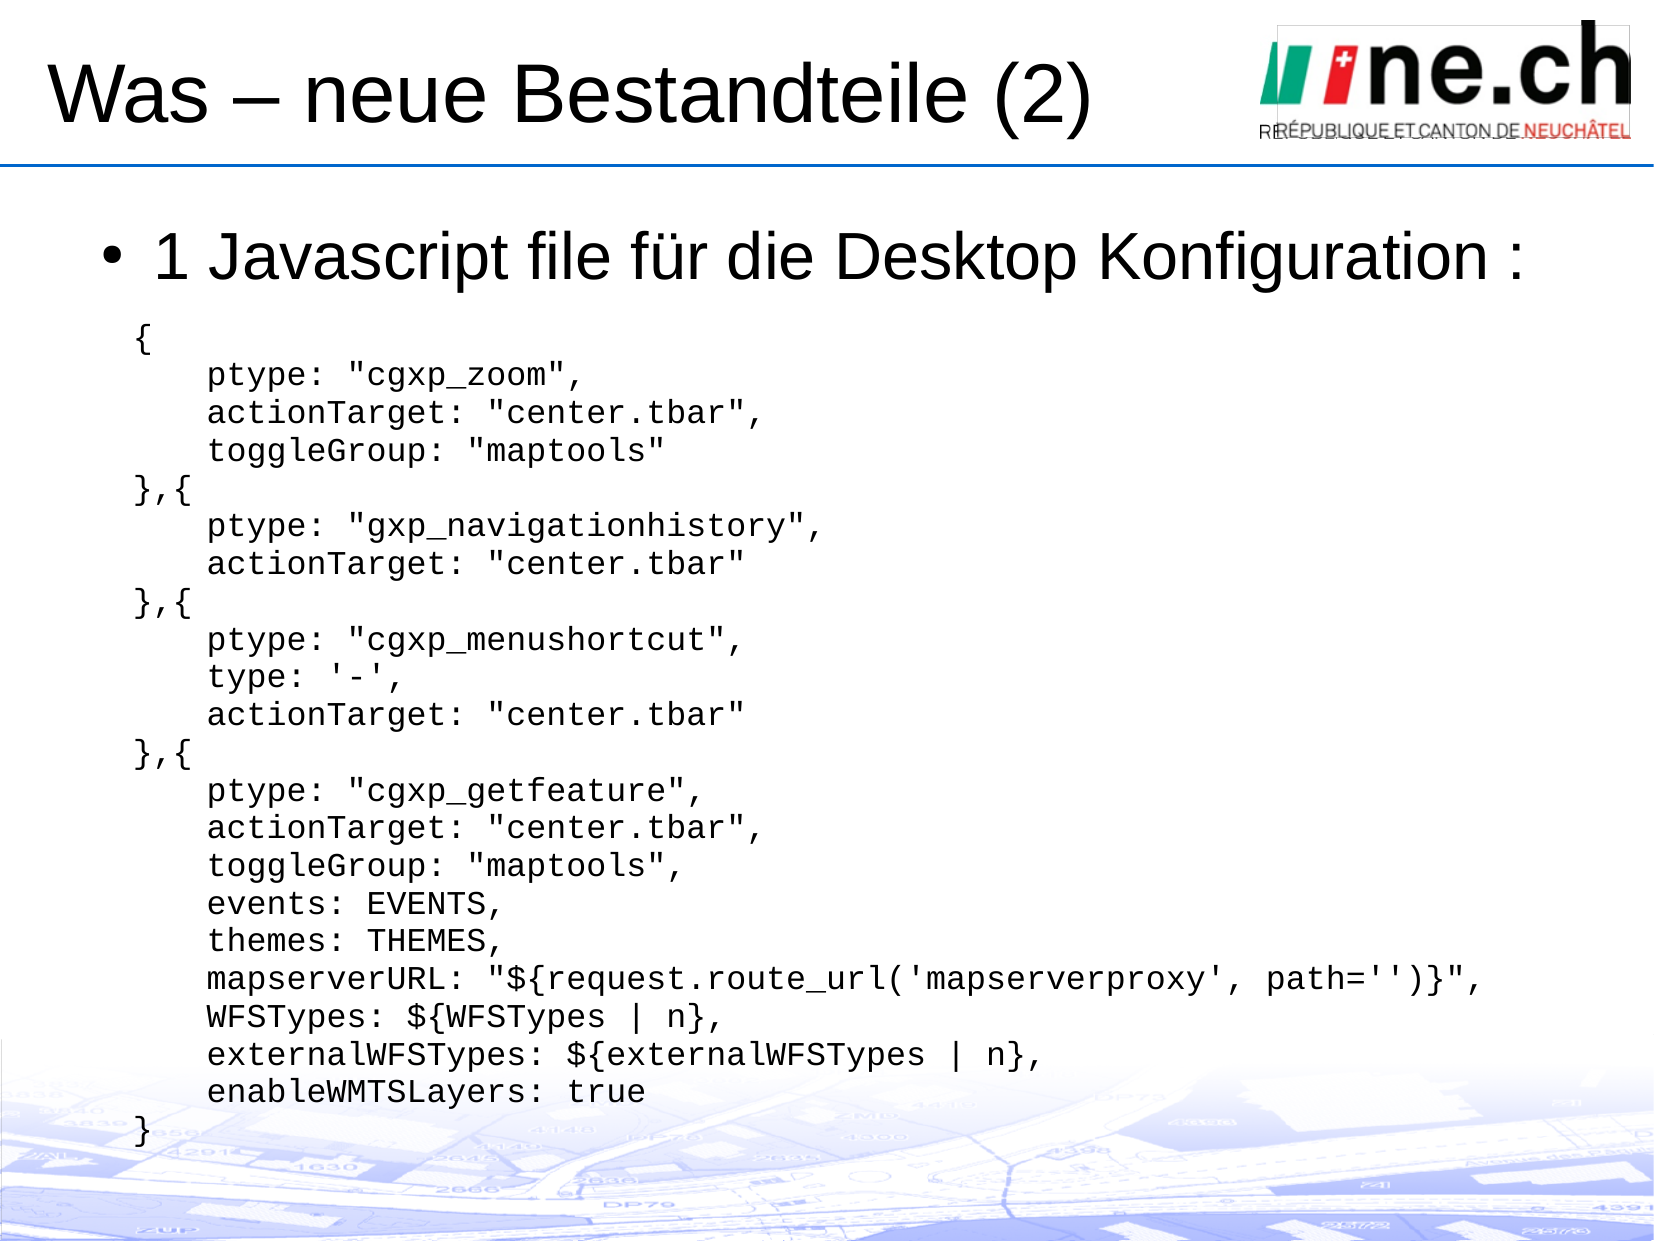

# Was – neue Bestandteile (2)
1 Javascript file für die Desktop Konfiguration :
{
	ptype: "cgxp_zoom",
	actionTarget: "center.tbar",
	toggleGroup: "maptools"
},{
	ptype: "gxp_navigationhistory",
	actionTarget: "center.tbar"
},{
	ptype: "cgxp_menushortcut",
	type: '-',
	actionTarget: "center.tbar"
},{
	ptype: "cgxp_getfeature",
	actionTarget: "center.tbar",
	toggleGroup: "maptools",
	events: EVENTS,
	themes: THEMES,
	mapserverURL: "${request.route_url('mapserverproxy', path='')}",
	WFSTypes: ${WFSTypes | n},
	externalWFSTypes: ${externalWFSTypes | n},
	enableWMTSLayers: true
}